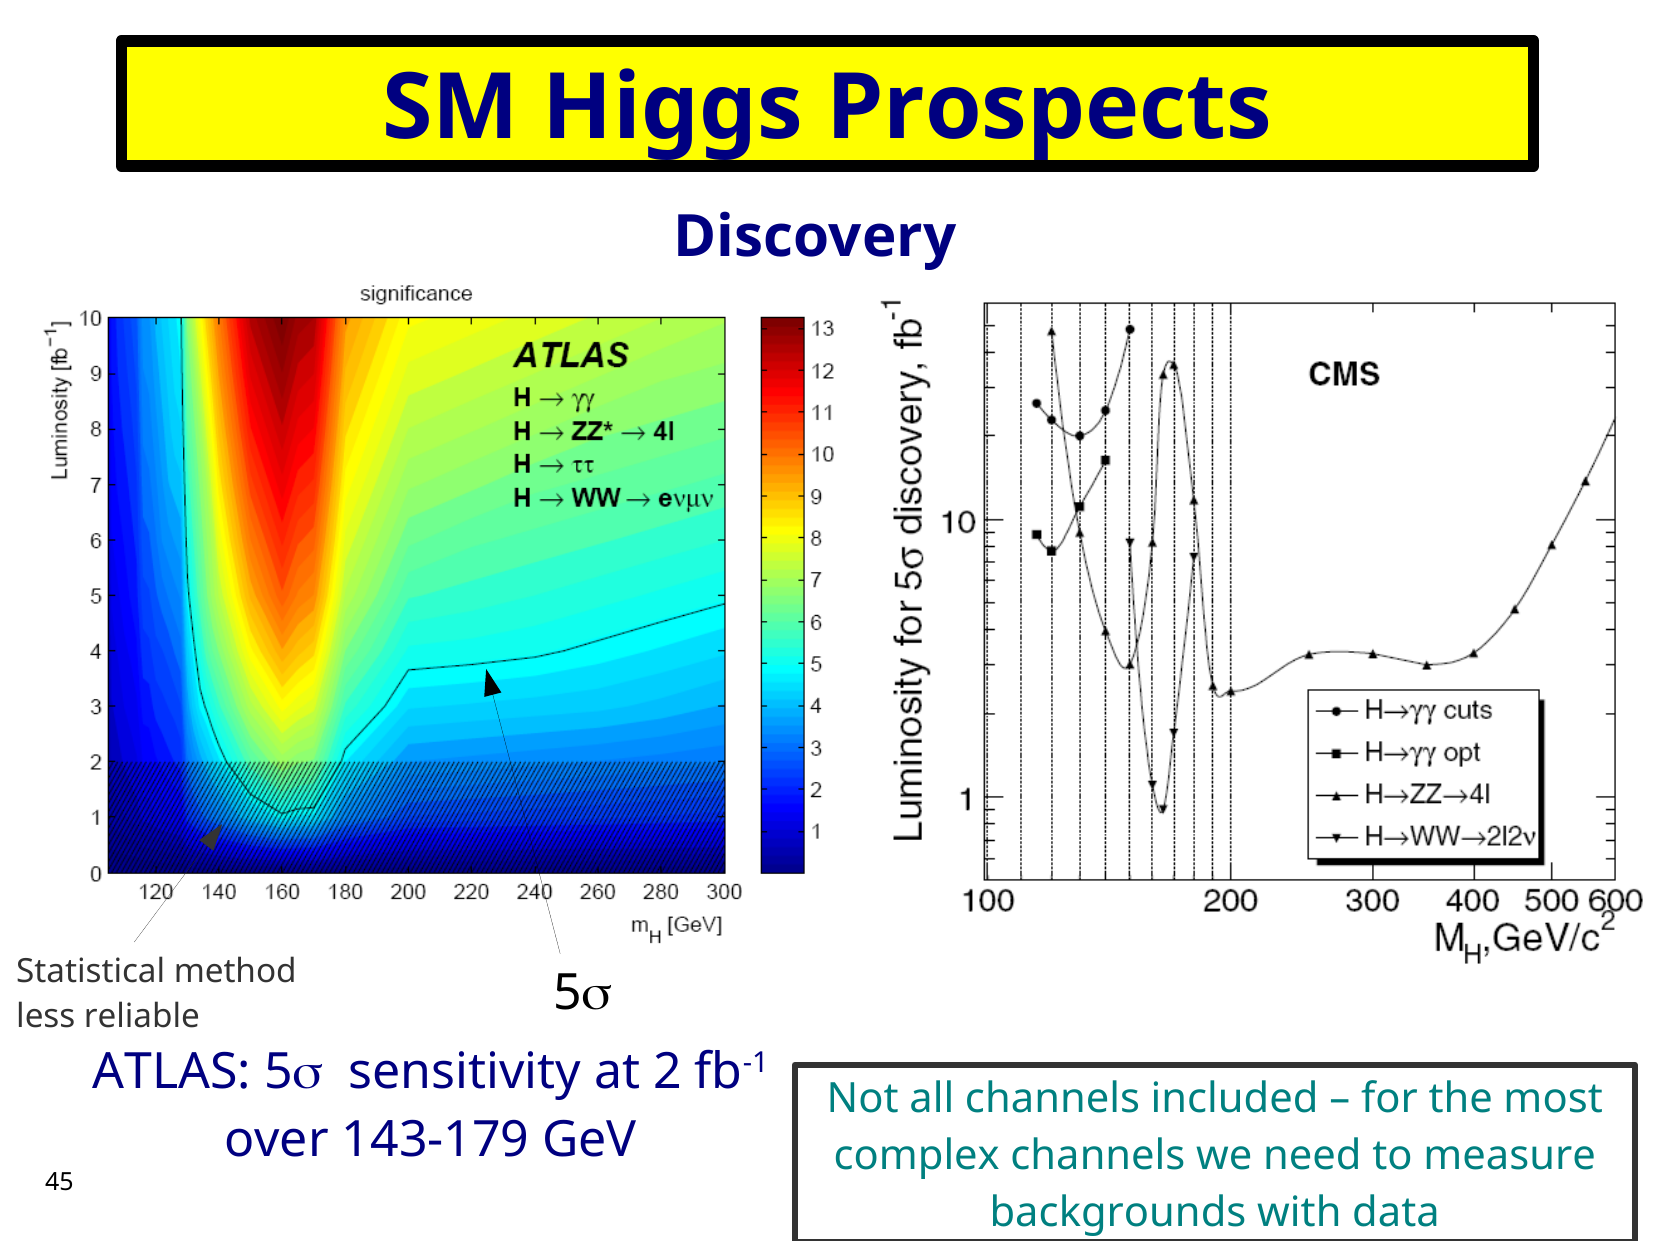

# SM Higgs Prospects
Discovery
Statistical method less reliable
5s
ATLAS: 5s sensitivity at 2 fb-1 over 143-179 GeV
Not all channels included – for the most complex channels we need to measure backgrounds with data
45